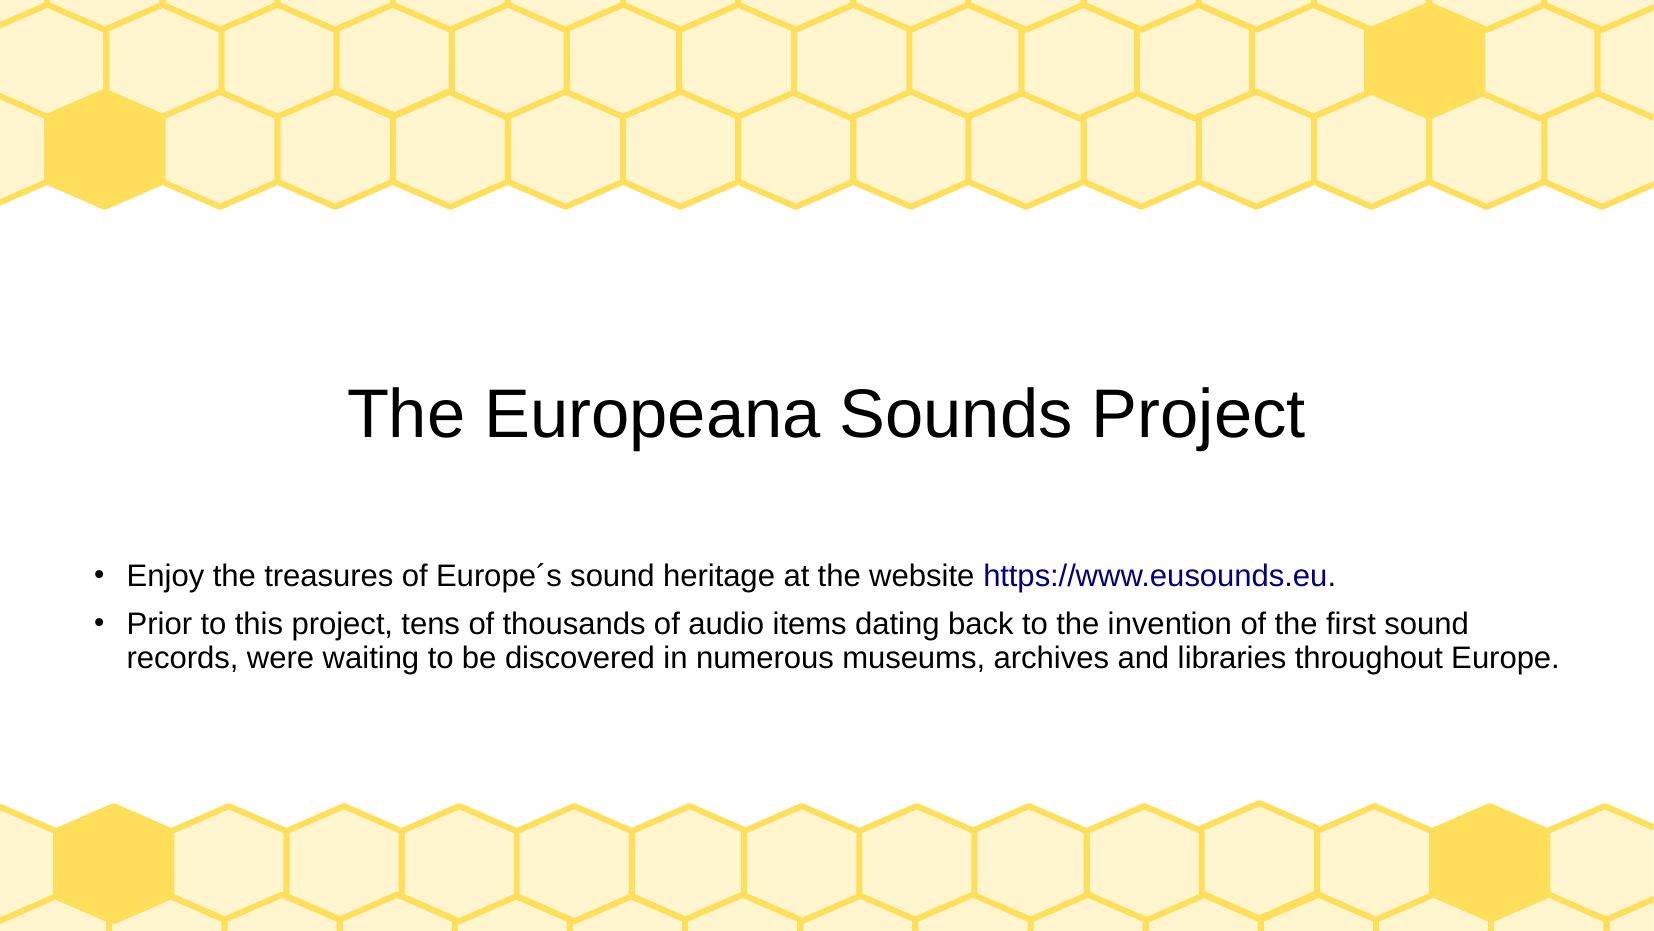

# The Europeana Sounds Project
Enjoy the treasures of Europe´s sound heritage at the website https://www.eusounds.eu.
Prior to this project, tens of thousands of audio items dating back to the invention of the first sound records, were waiting to be discovered in numerous museums, archives and libraries throughout Europe.